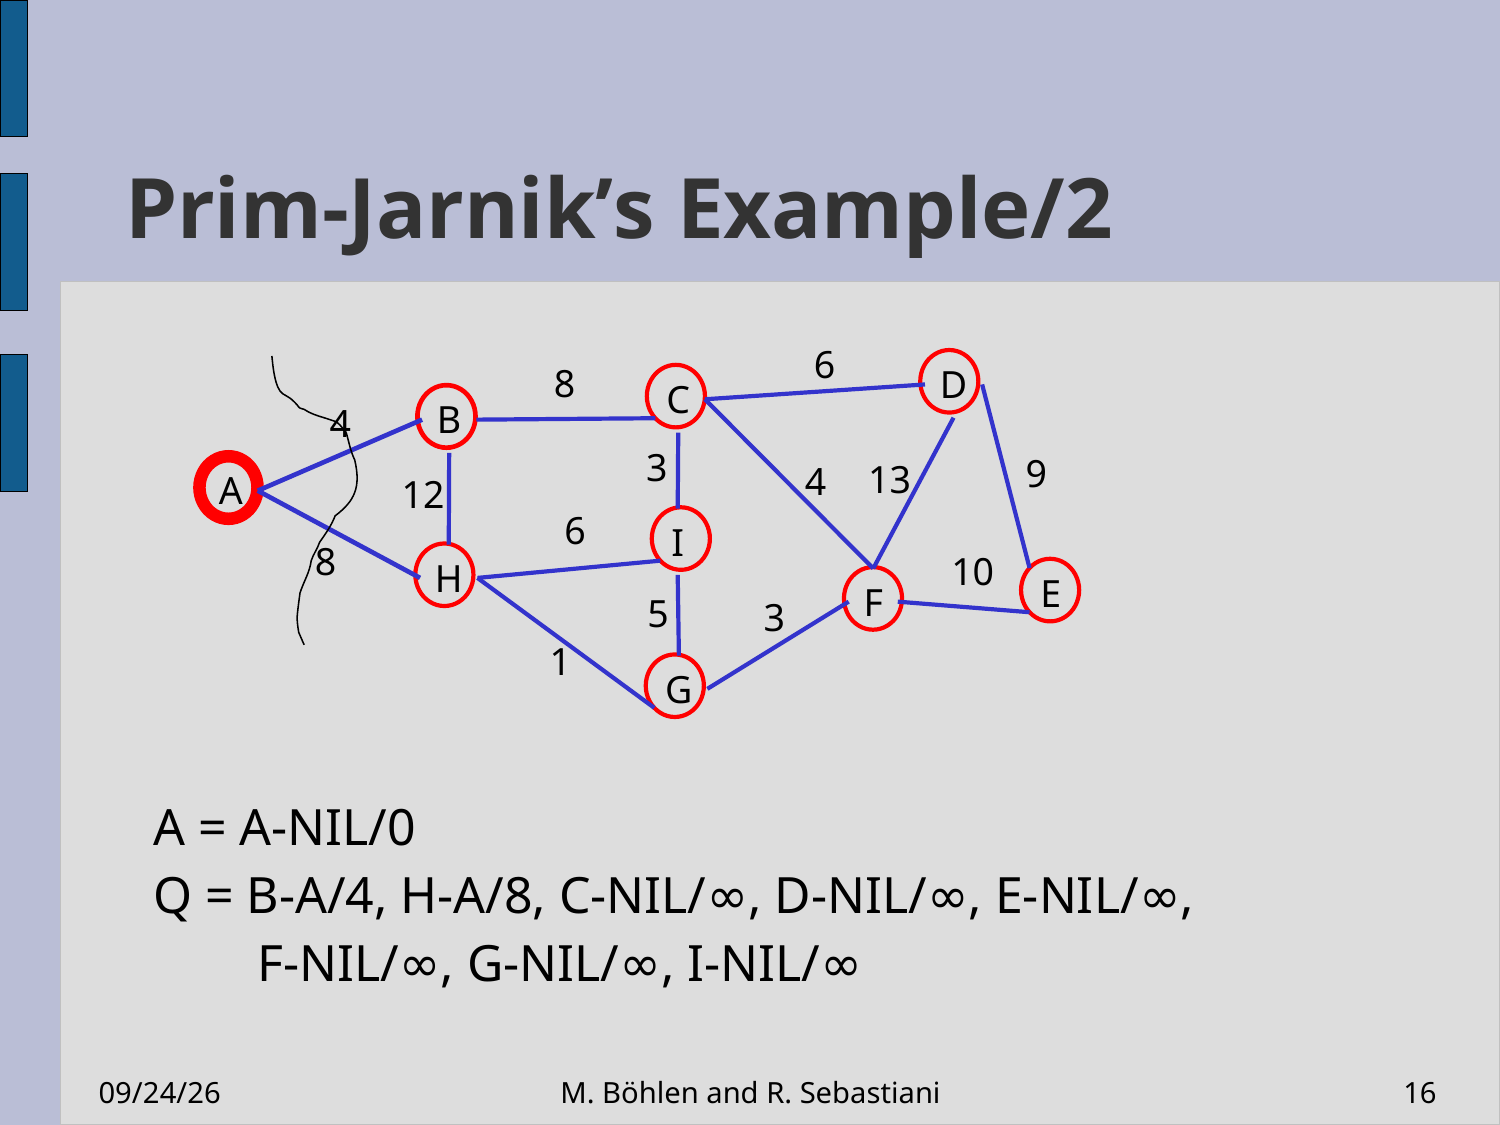

# Prim-Jarnik’s Example/2
6
8
D
C
B
4
3
9
13
4
A
12
6
I
8
10
H
E
F
5
3
1
G
A = A-NIL/0
Q = B-A/4, H-A/8, C-NIL/∞, D-NIL/∞, E-NIL/∞,
 F-NIL/∞, G-NIL/∞, I-NIL/∞
M. Böhlen and R. Sebastiani
16